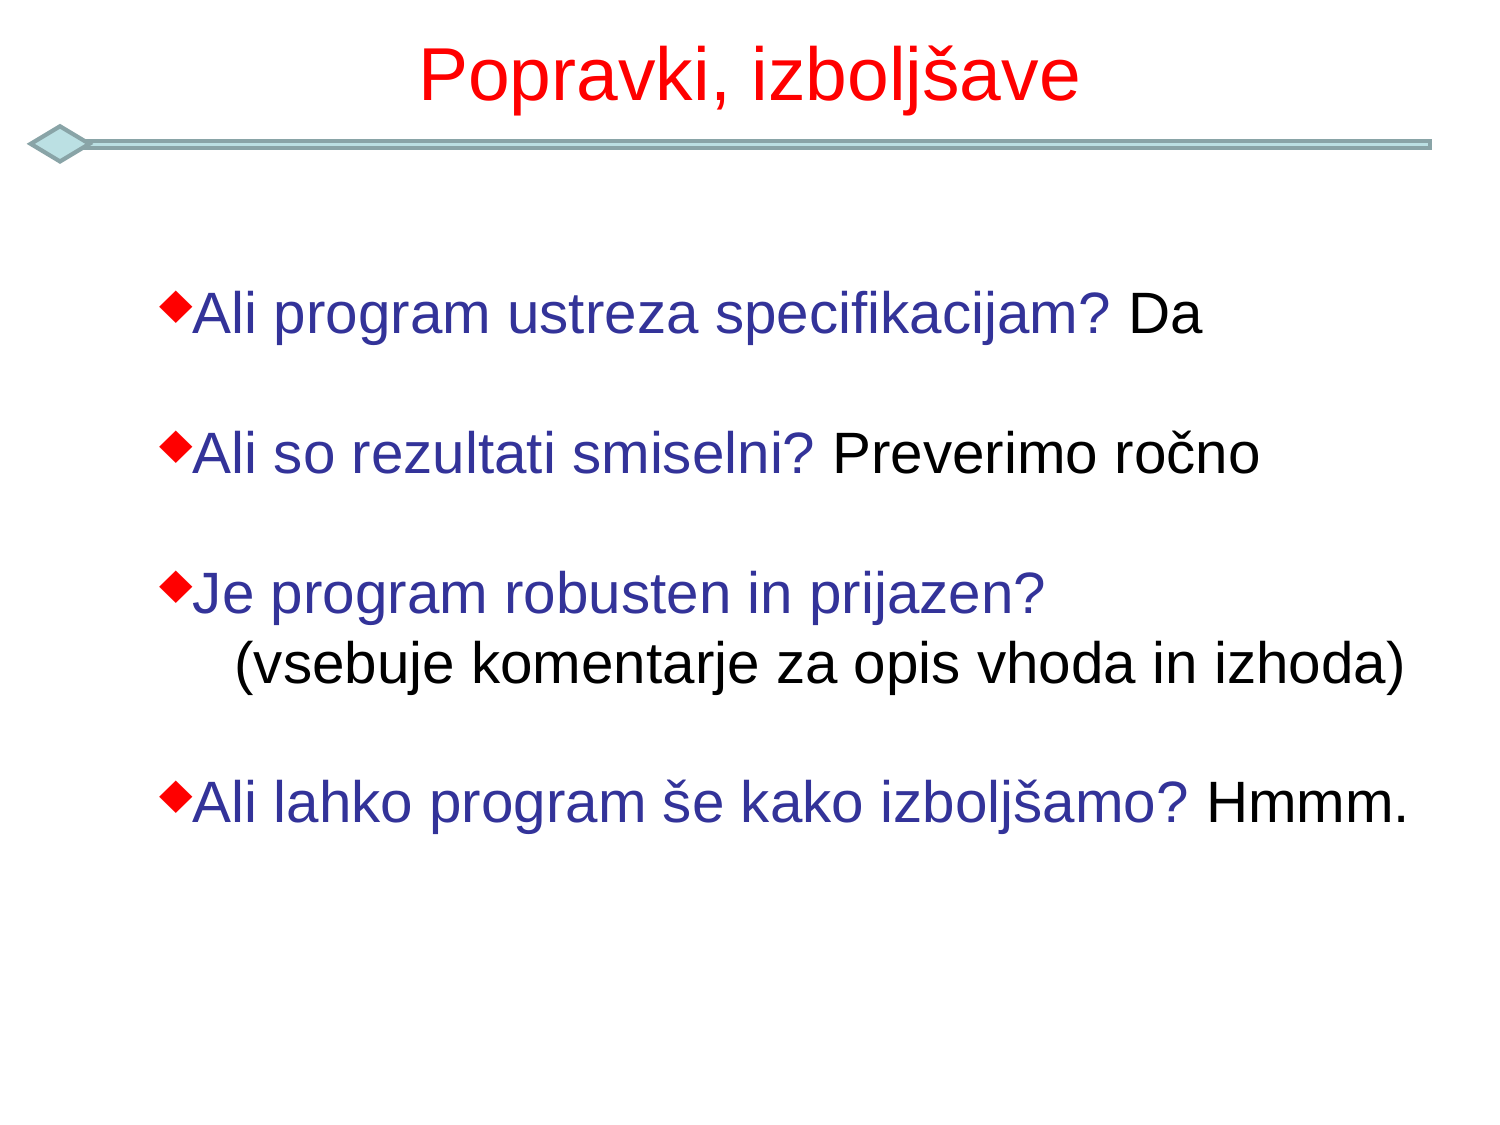

# Popravki, izboljšave
Ali program ustreza specifikacijam? Da
Ali so rezultati smiselni? Preverimo ročno
Je program robusten in prijazen?
(vsebuje komentarje za opis vhoda in izhoda)
Ali lahko program še kako izboljšamo? Hmmm.